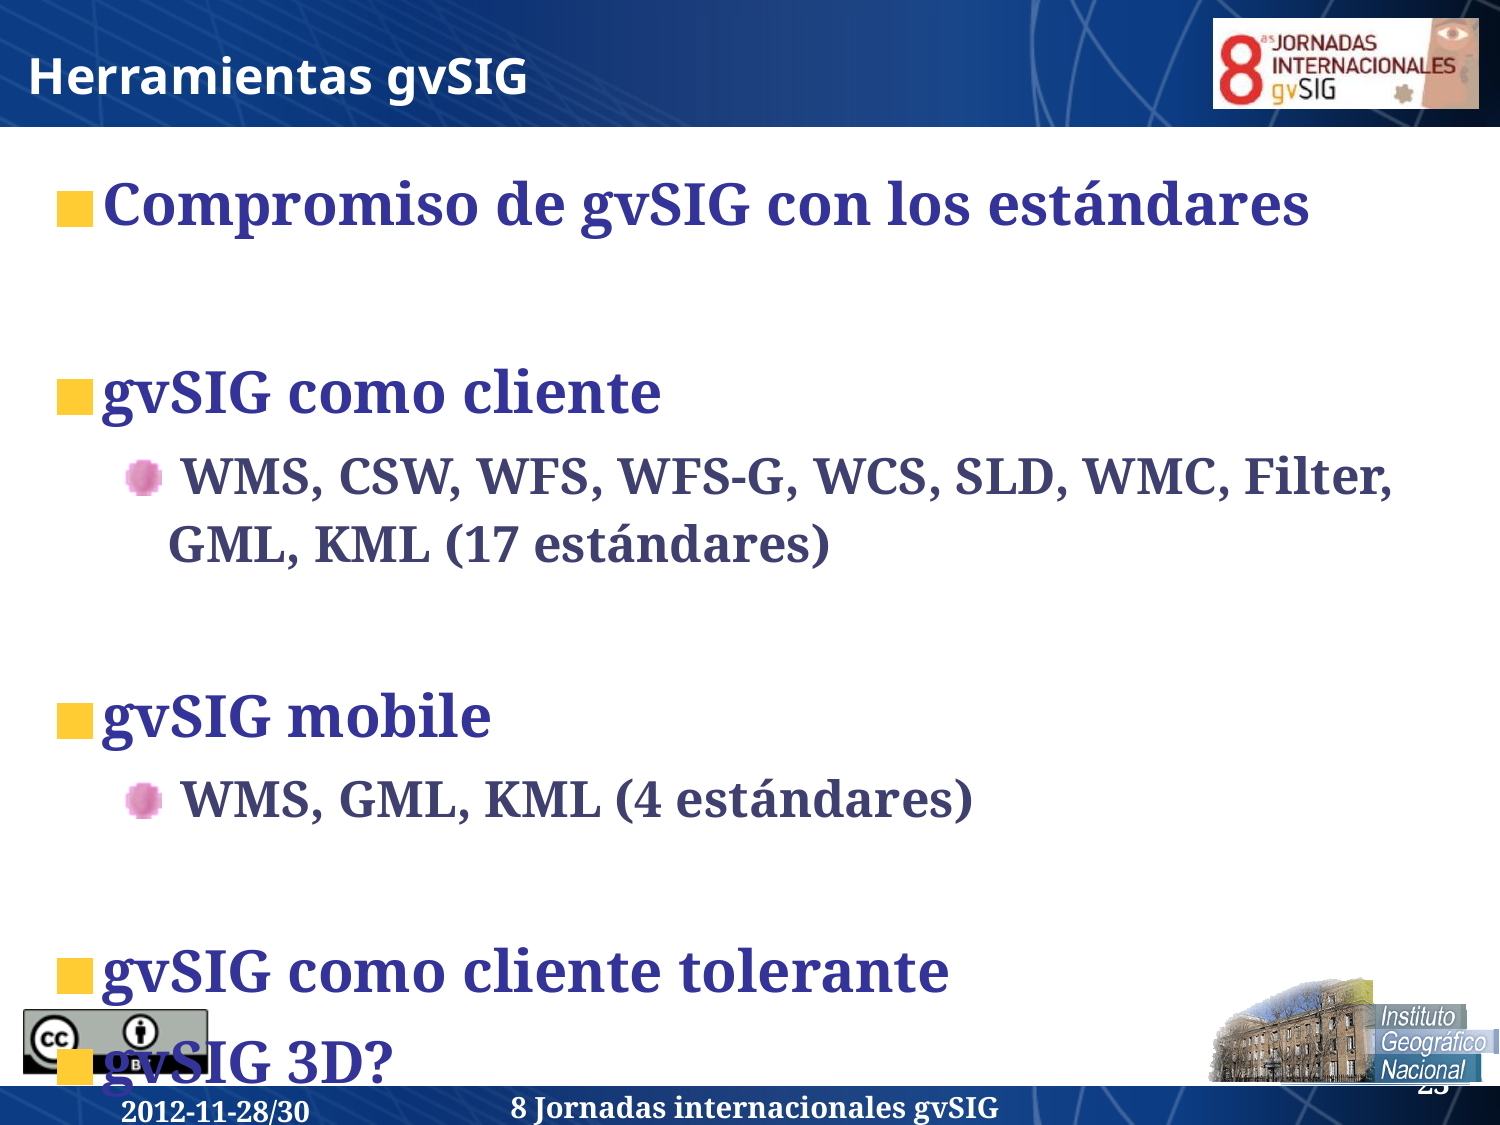

# Herramientas gvSIG
Compromiso de gvSIG con los estándares
gvSIG como cliente
 WMS, CSW, WFS, WFS-G, WCS, SLD, WMC, Filter, GML, KML (17 estándares)
gvSIG mobile
 WMS, GML, KML (4 estándares)
gvSIG como cliente tolerante
gvSIG 3D?